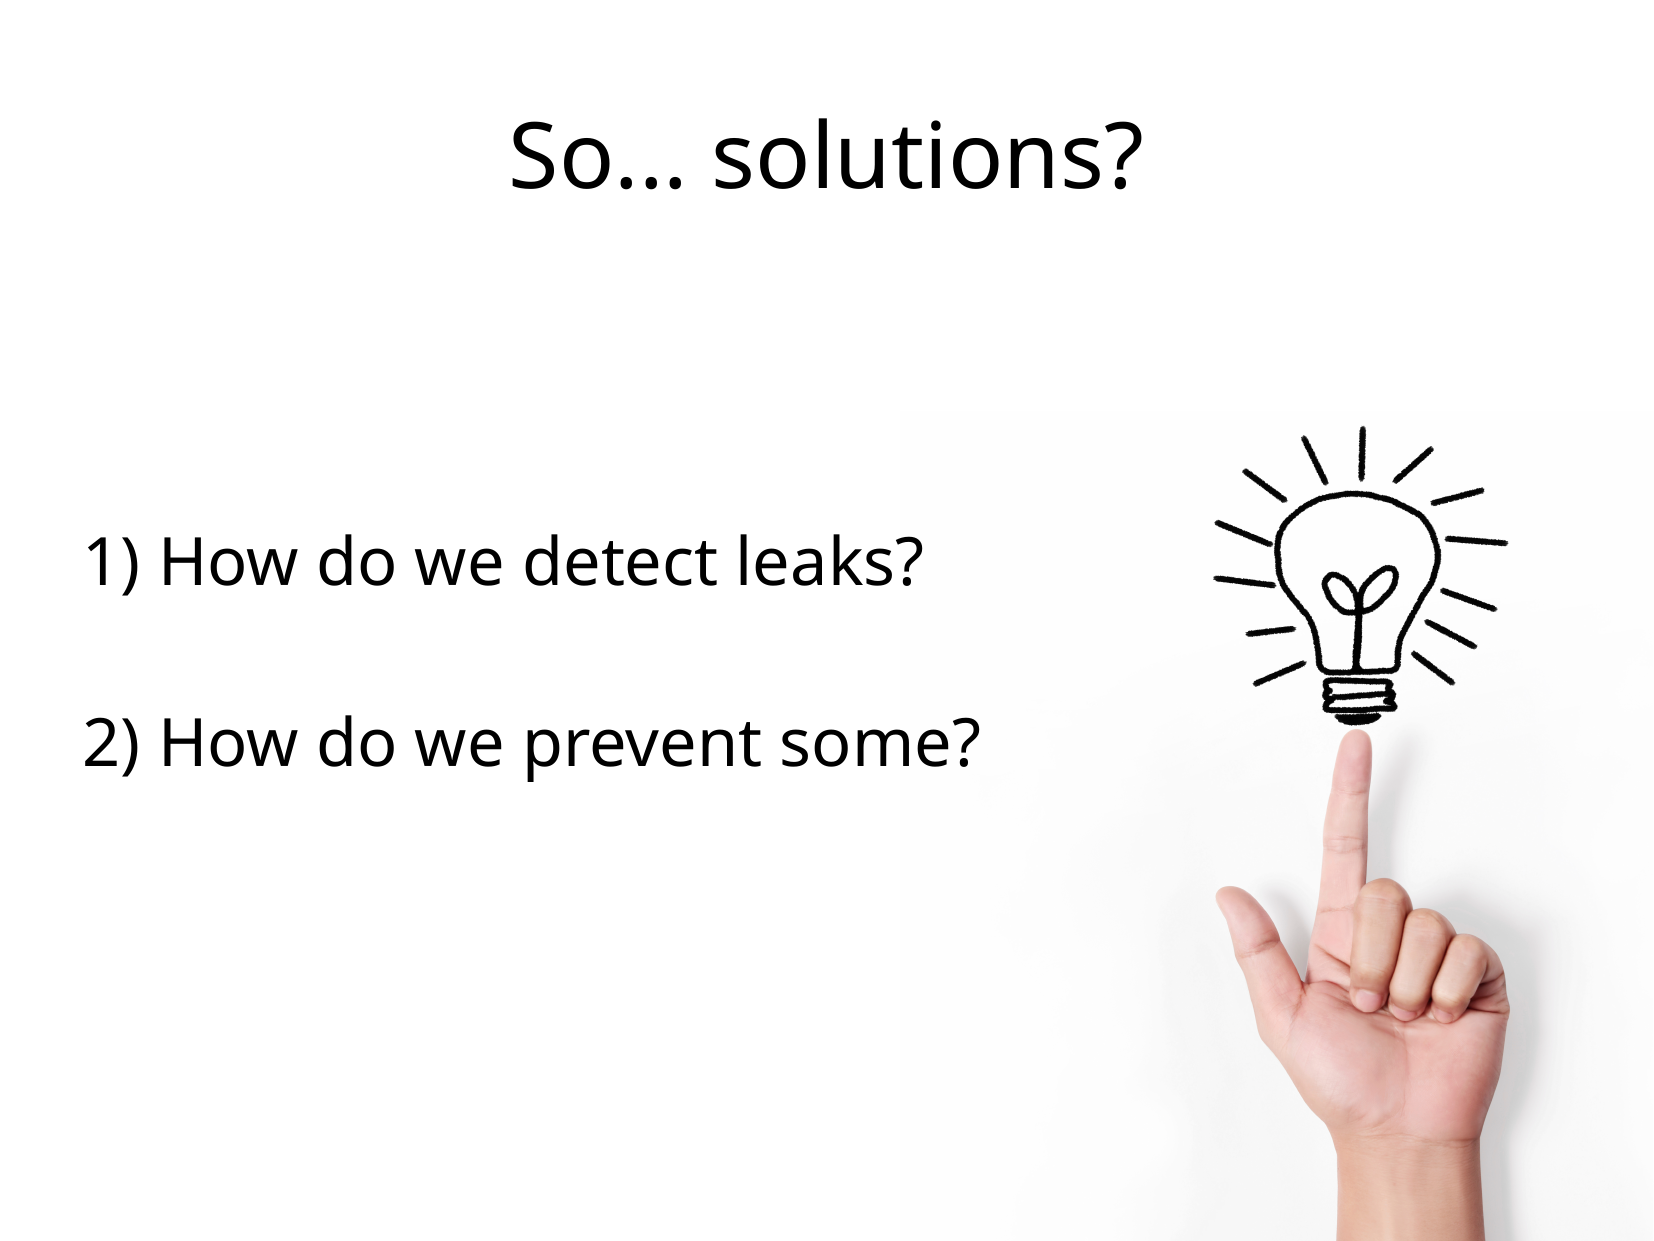

# So... solutions?
1) How do we detect leaks?
2) How do we prevent some?